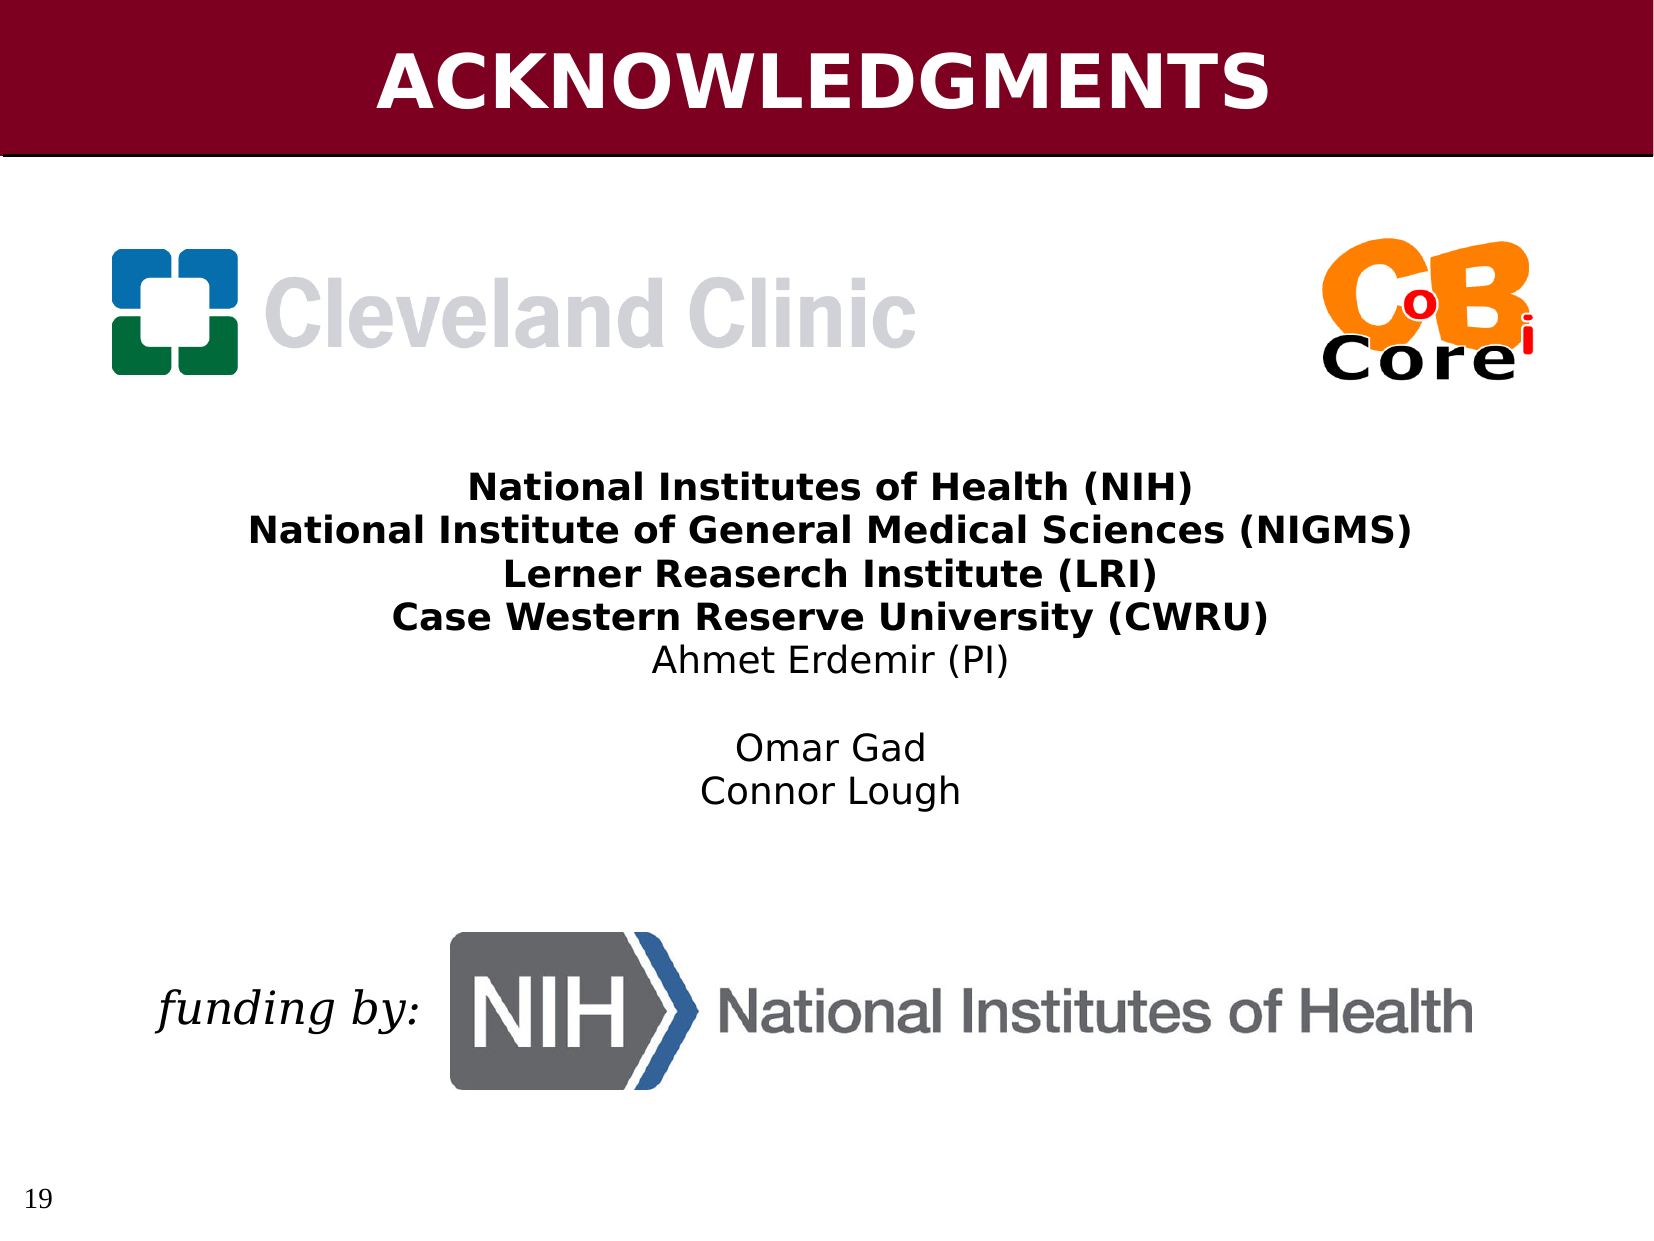

ACKNOWLEDGMENTS
National Institutes of Health (NIH)
National Institute of General Medical Sciences (NIGMS)
Lerner Reaserch Institute (LRI)
Case Western Reserve University (CWRU)
Ahmet Erdemir (PI)
Omar Gad
Connor Lough
funding by: